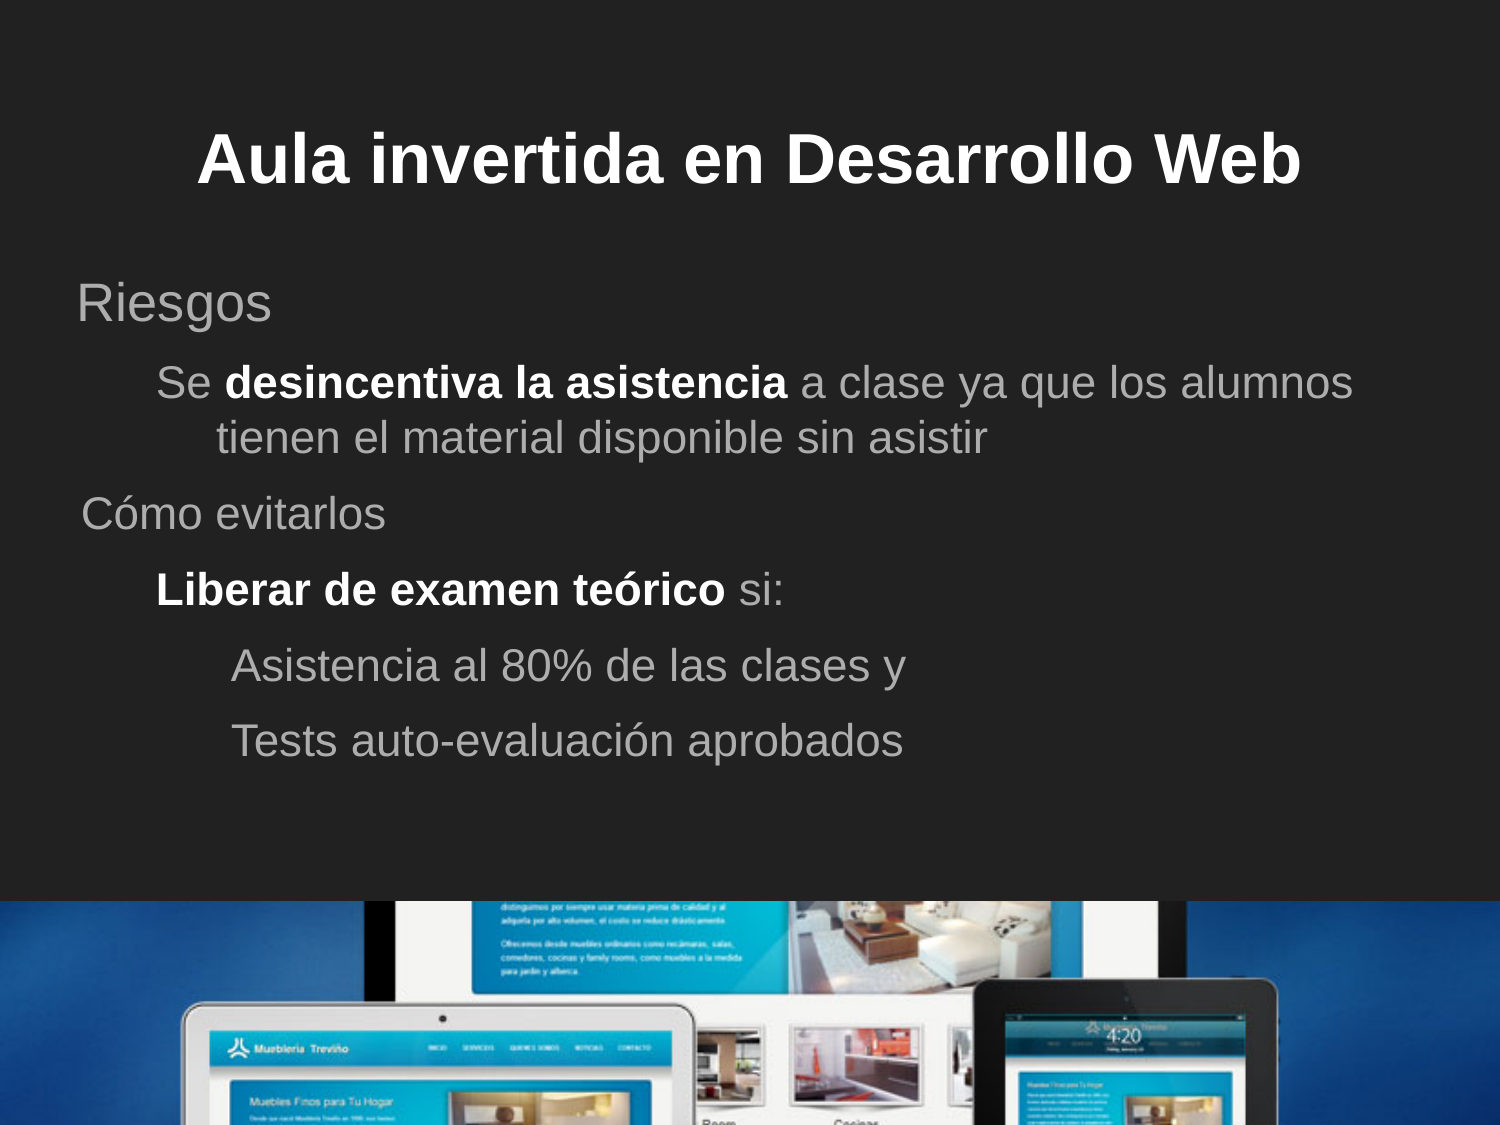

# Aula invertida en Desarrollo Web
Riesgos
Se desincentiva la asistencia a clase ya que los alumnos tienen el material disponible sin asistir
Cómo evitarlos
Liberar de examen teórico si:
Asistencia al 80% de las clases y
Tests auto-evaluación aprobados